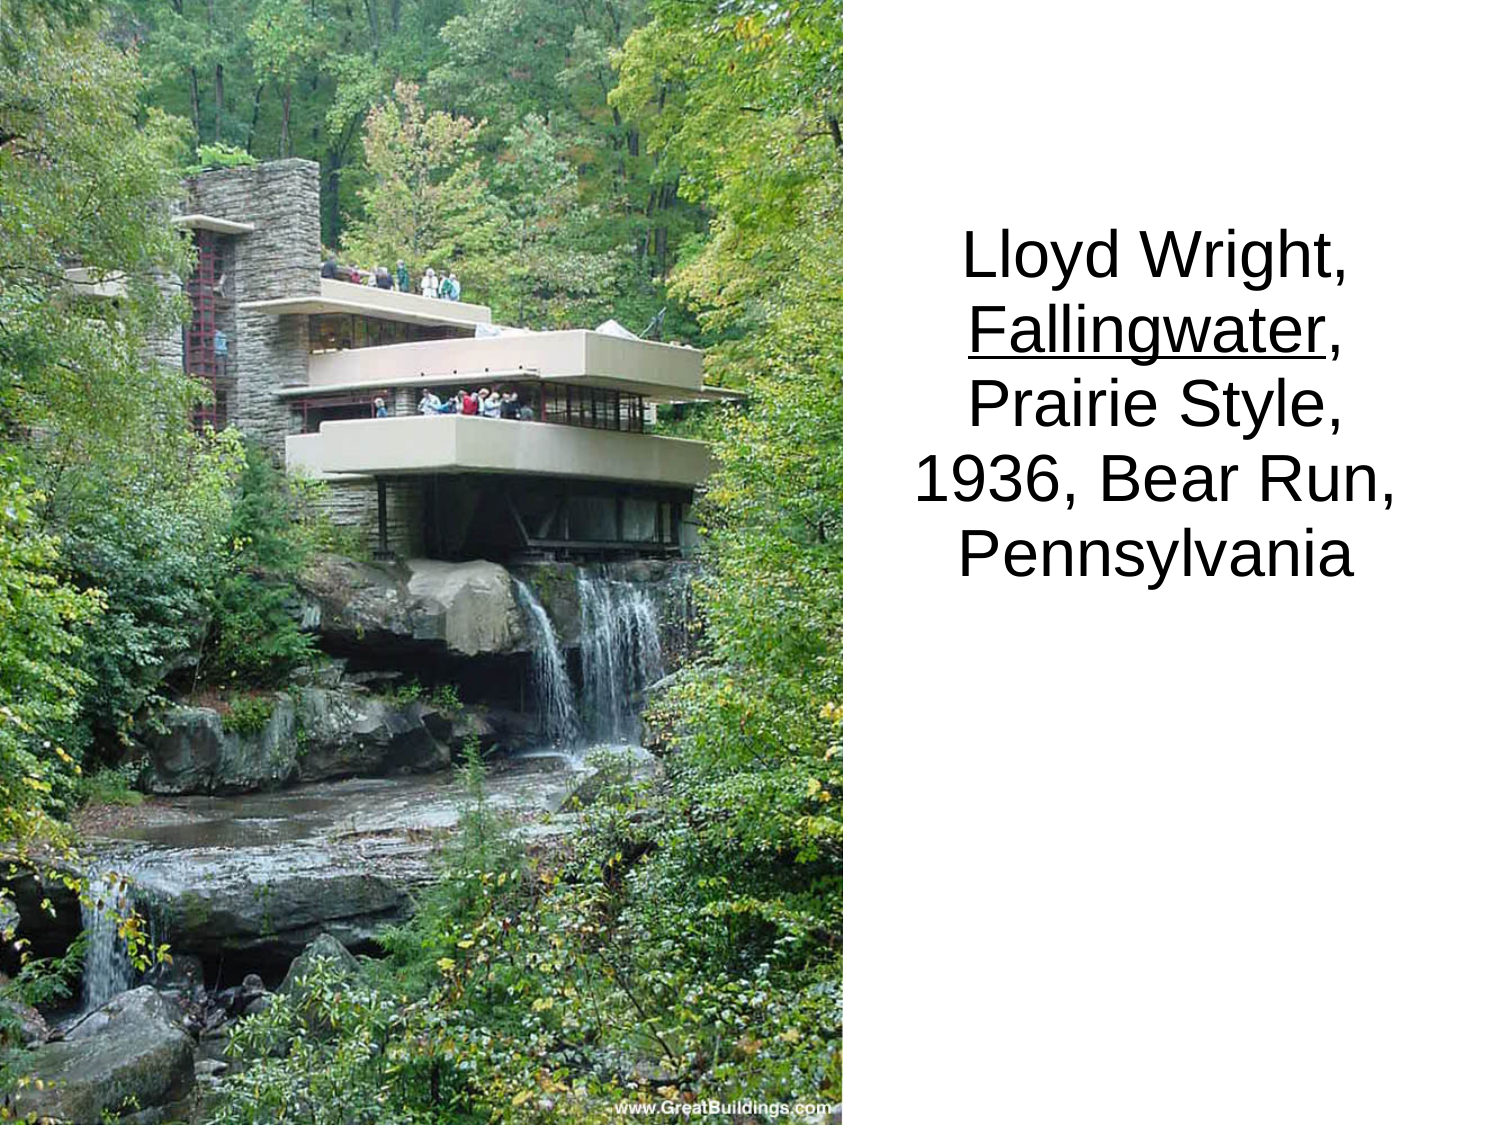

# Lloyd Wright, Fallingwater, Prairie Style, 1936, Bear Run, Pennsylvania